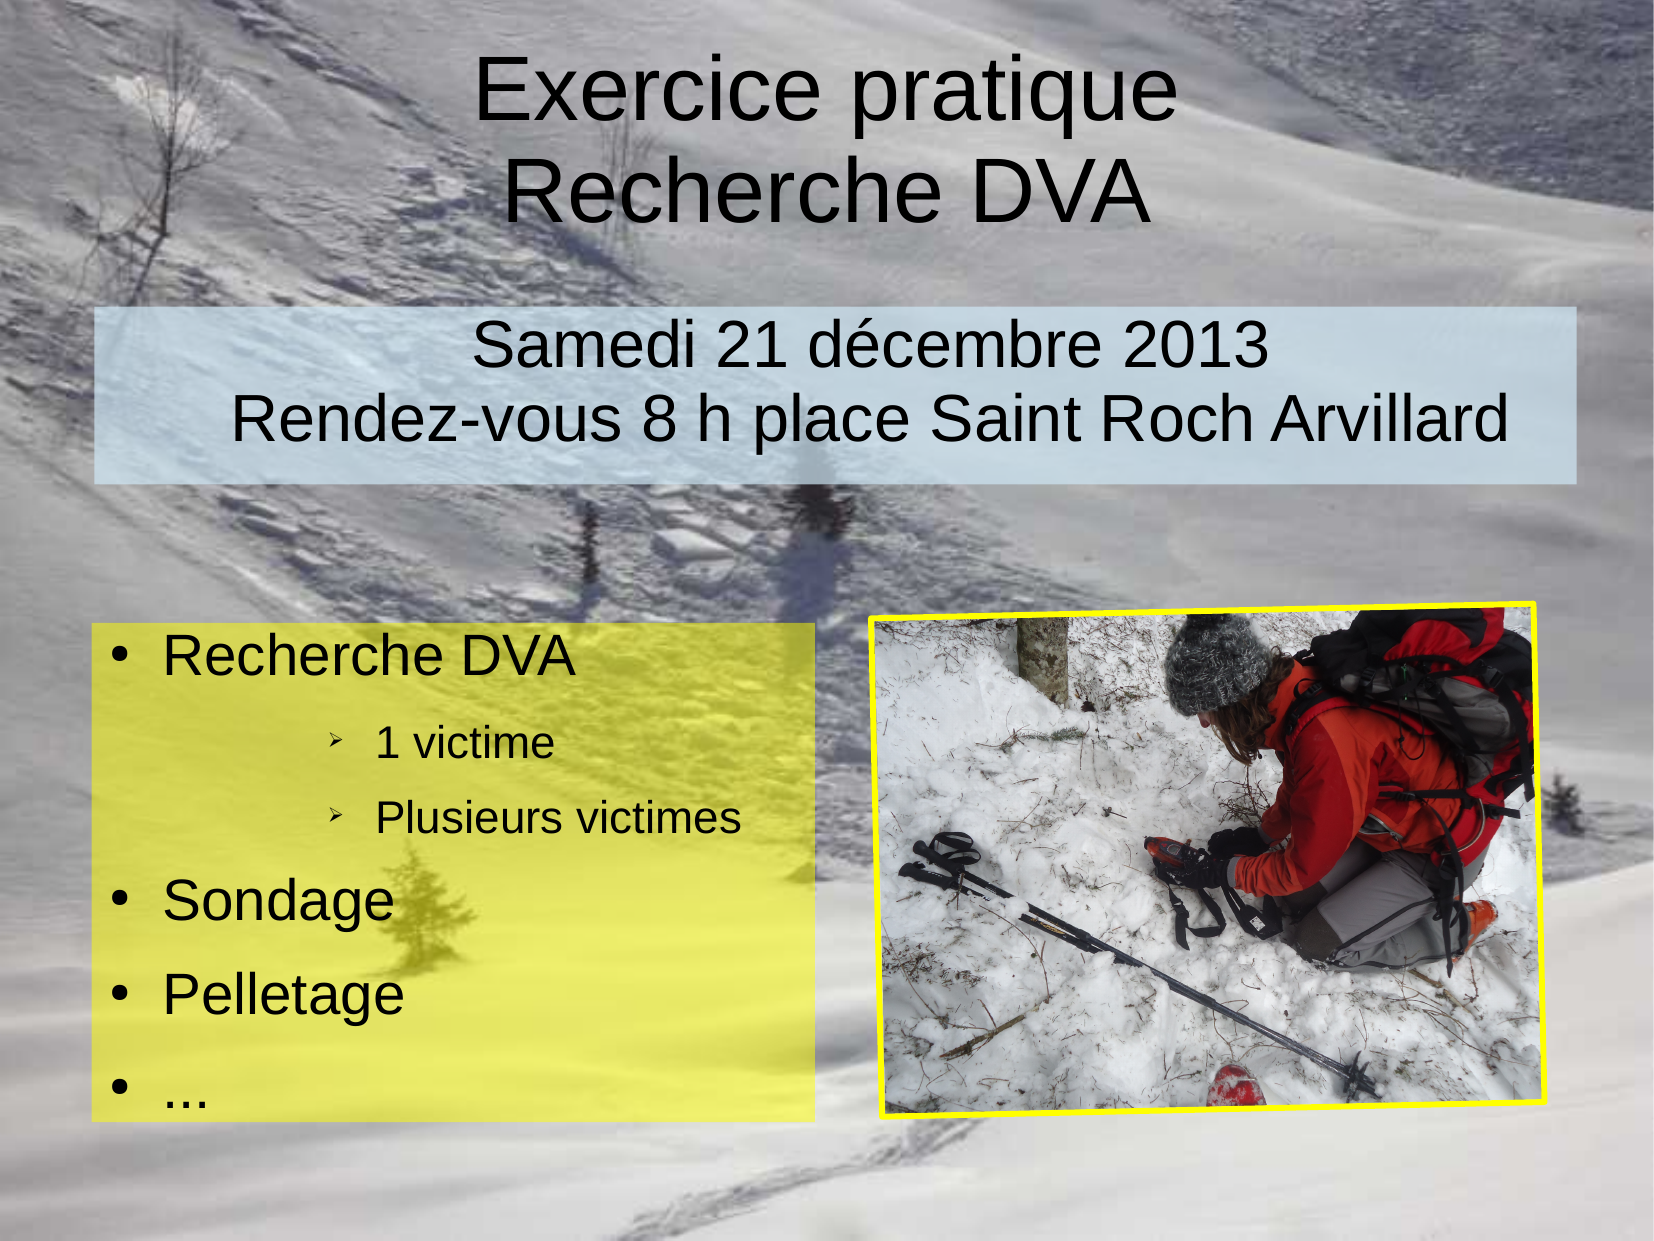

# Exercice pratique Recherche DVA
Samedi 21 décembre 2013
Rendez-vous 8 h place Saint Roch Arvillard
Recherche DVA
1 victime
Plusieurs victimes
Sondage
Pelletage
...